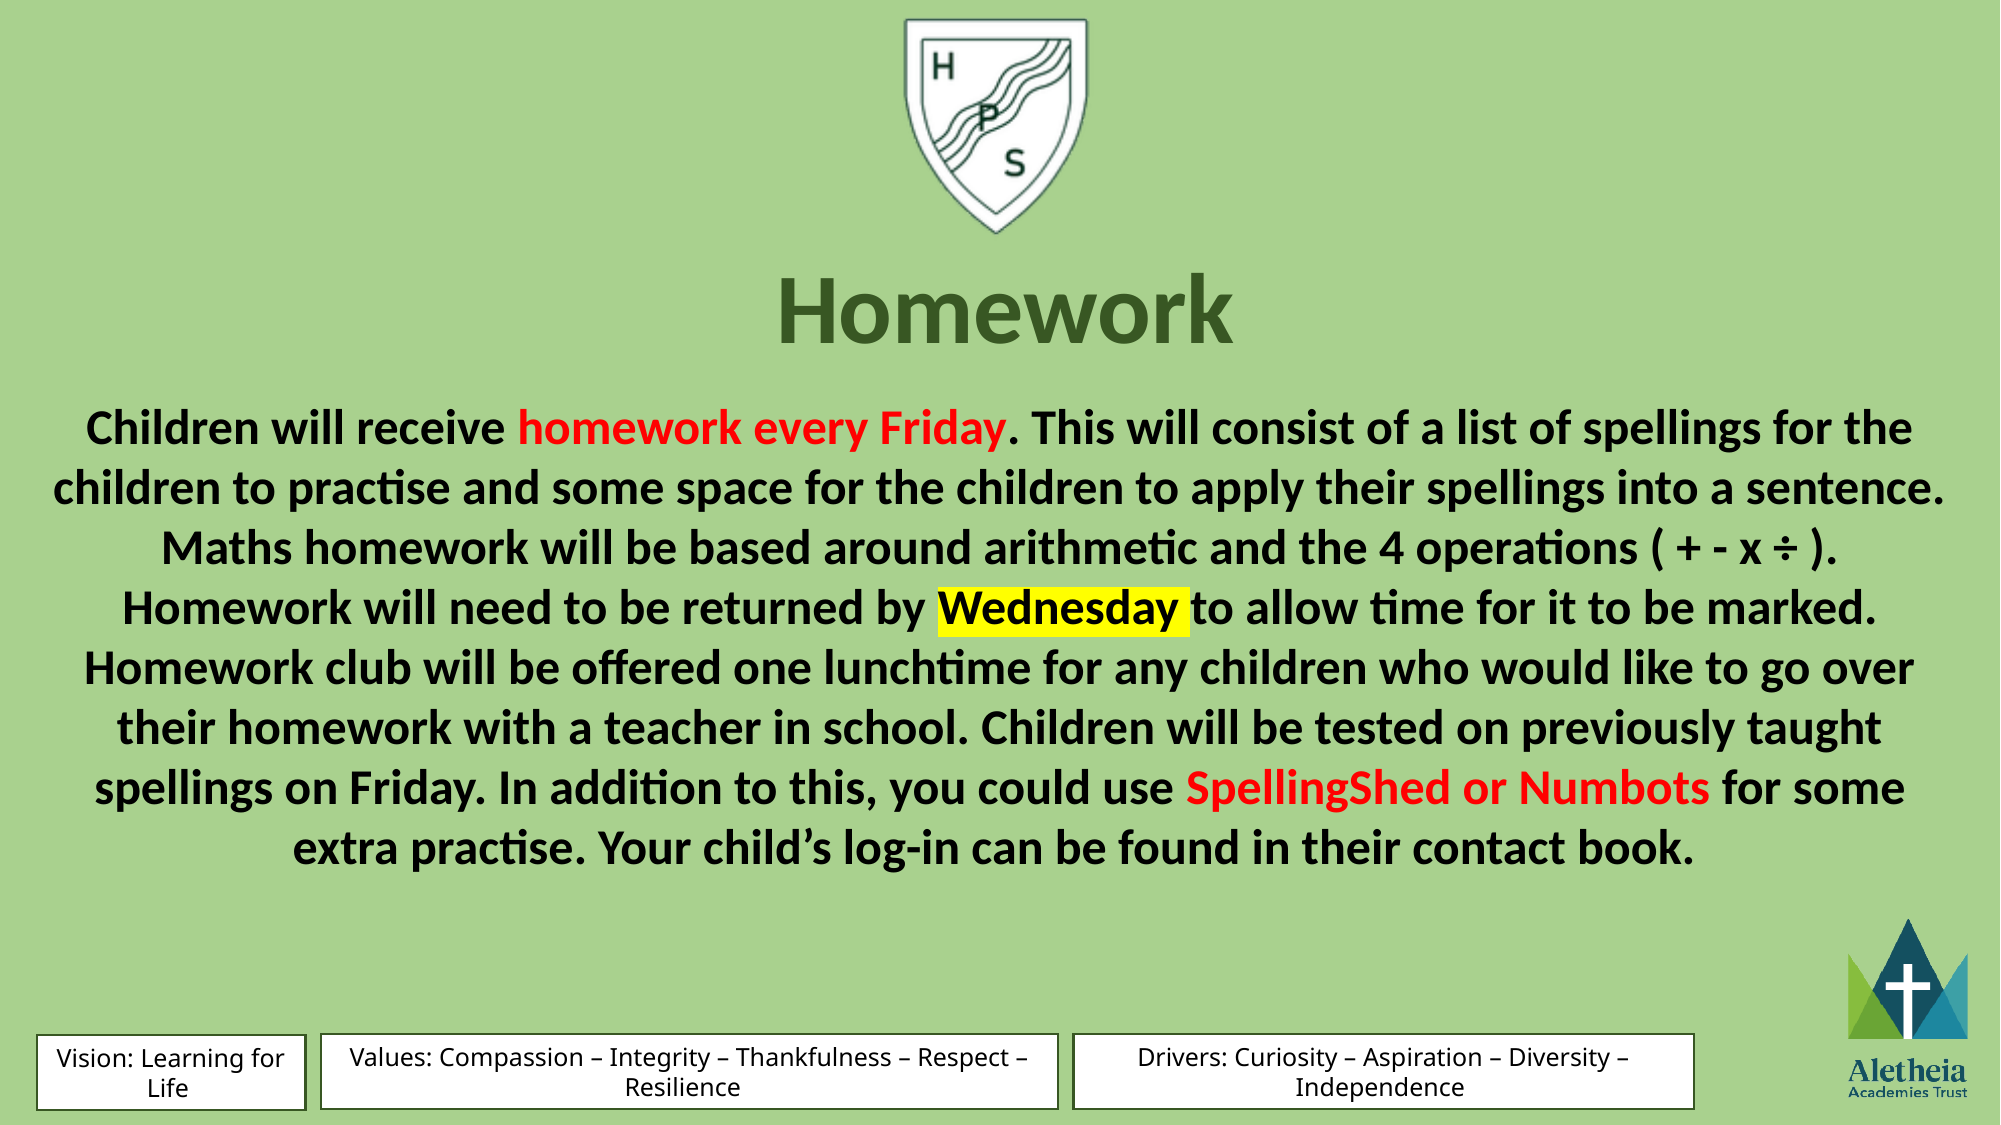

Homework
Children will receive homework every Friday. This will consist of a list of spellings for the children to practise and some space for the children to apply their spellings into a sentence. Maths homework will be based around arithmetic and the 4 operations ( + - x ÷ ). Homework will need to be returned by Wednesday to allow time for it to be marked. Homework club will be offered one lunchtime for any children who would like to go over their homework with a teacher in school. Children will be tested on previously taught spellings on Friday. In addition to this, you could use SpellingShed or Numbots for some extra practise. Your child’s log-in can be found in their contact book.
Values: Compassion – Integrity – Thankfulness – Respect – Resilience
Drivers: Curiosity – Aspiration – Diversity – Independence
Vision: Learning for Life